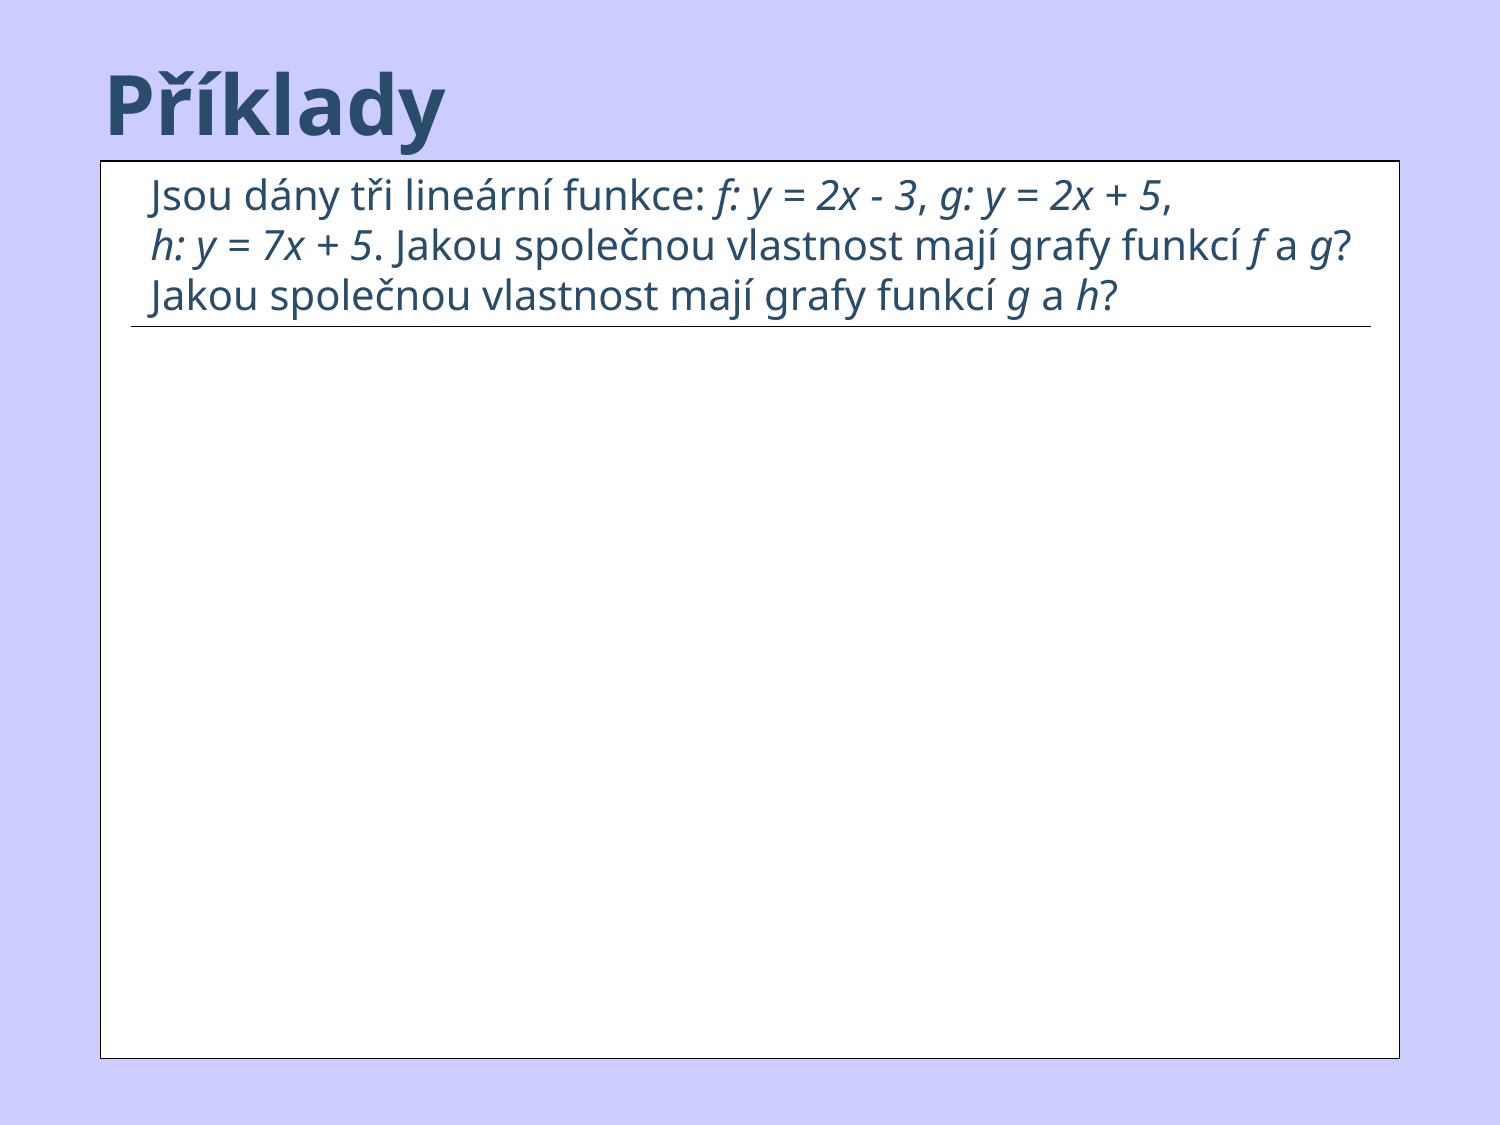

# Příklady
Jsou dány tři lineární funkce: f: y = 2x - 3, g: y = 2x + 5,
h: y = 7x + 5. Jakou společnou vlastnost mají grafy funkcí f a g? Jakou společnou vlastnost mají grafy funkcí g a h?